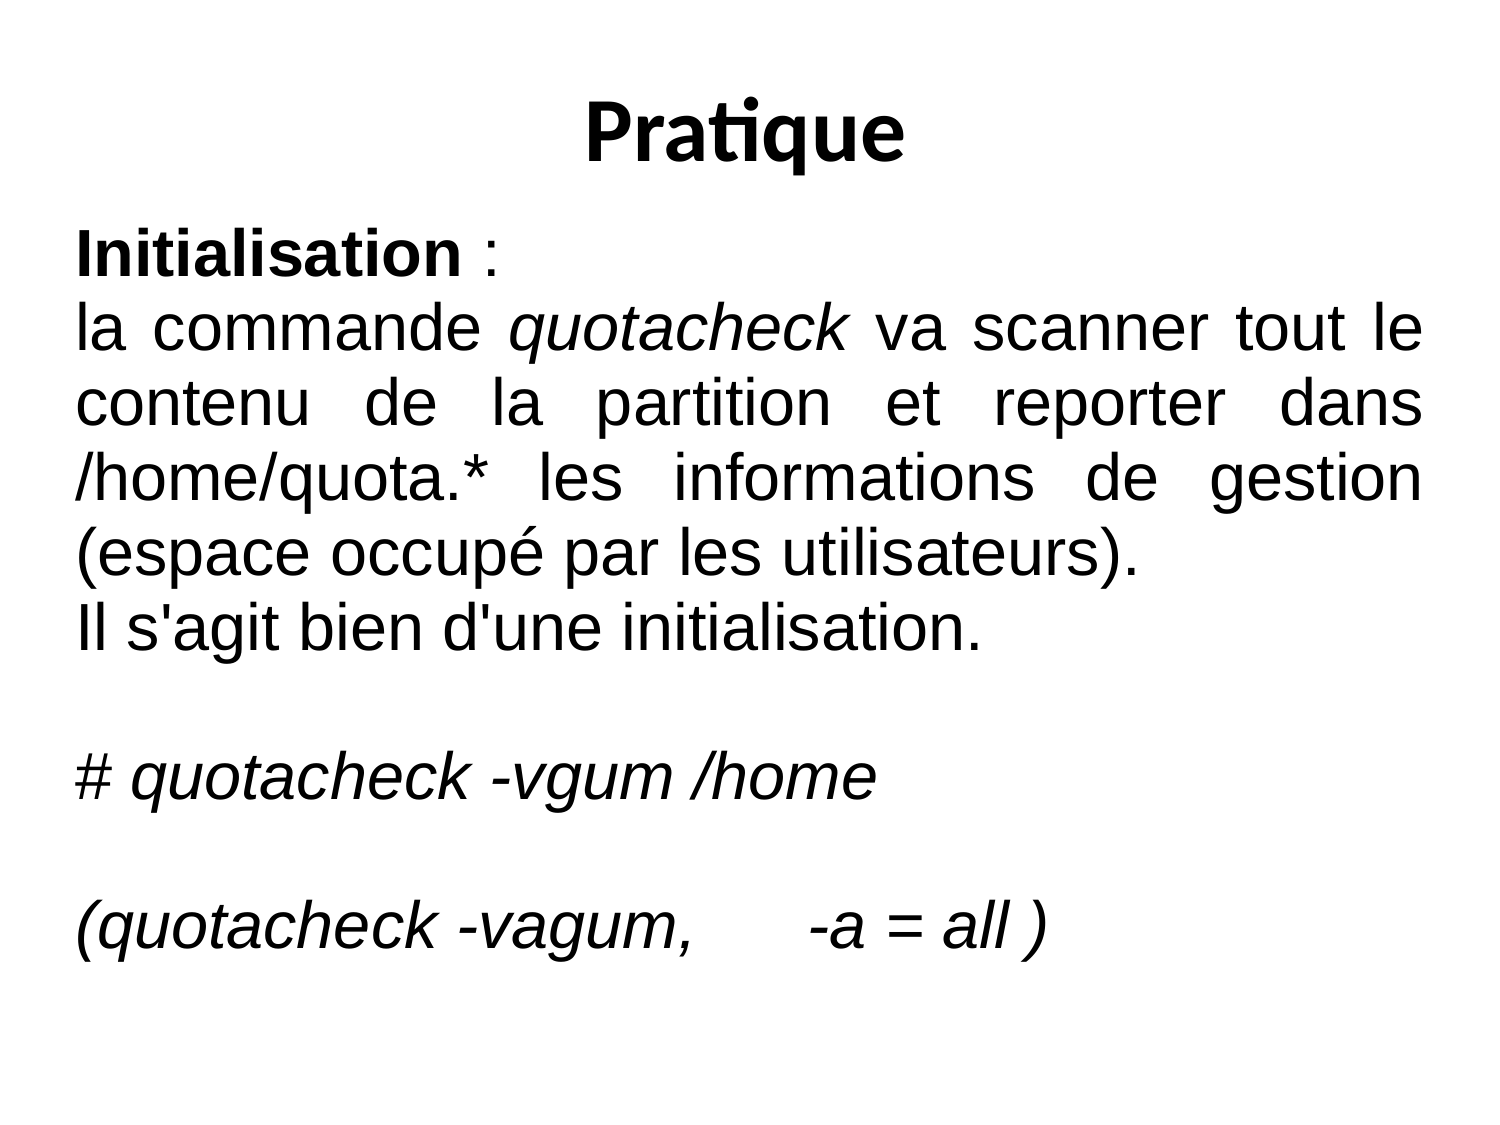

# Pratique
Initialisation :
la commande quotacheck va scanner tout le contenu de la partition et reporter dans /home/quota.* les informations de gestion (espace occupé par les utilisateurs).
Il s'agit bien d'une initialisation.
# quotacheck -vgum /home
(quotacheck -vagum, -a = all )